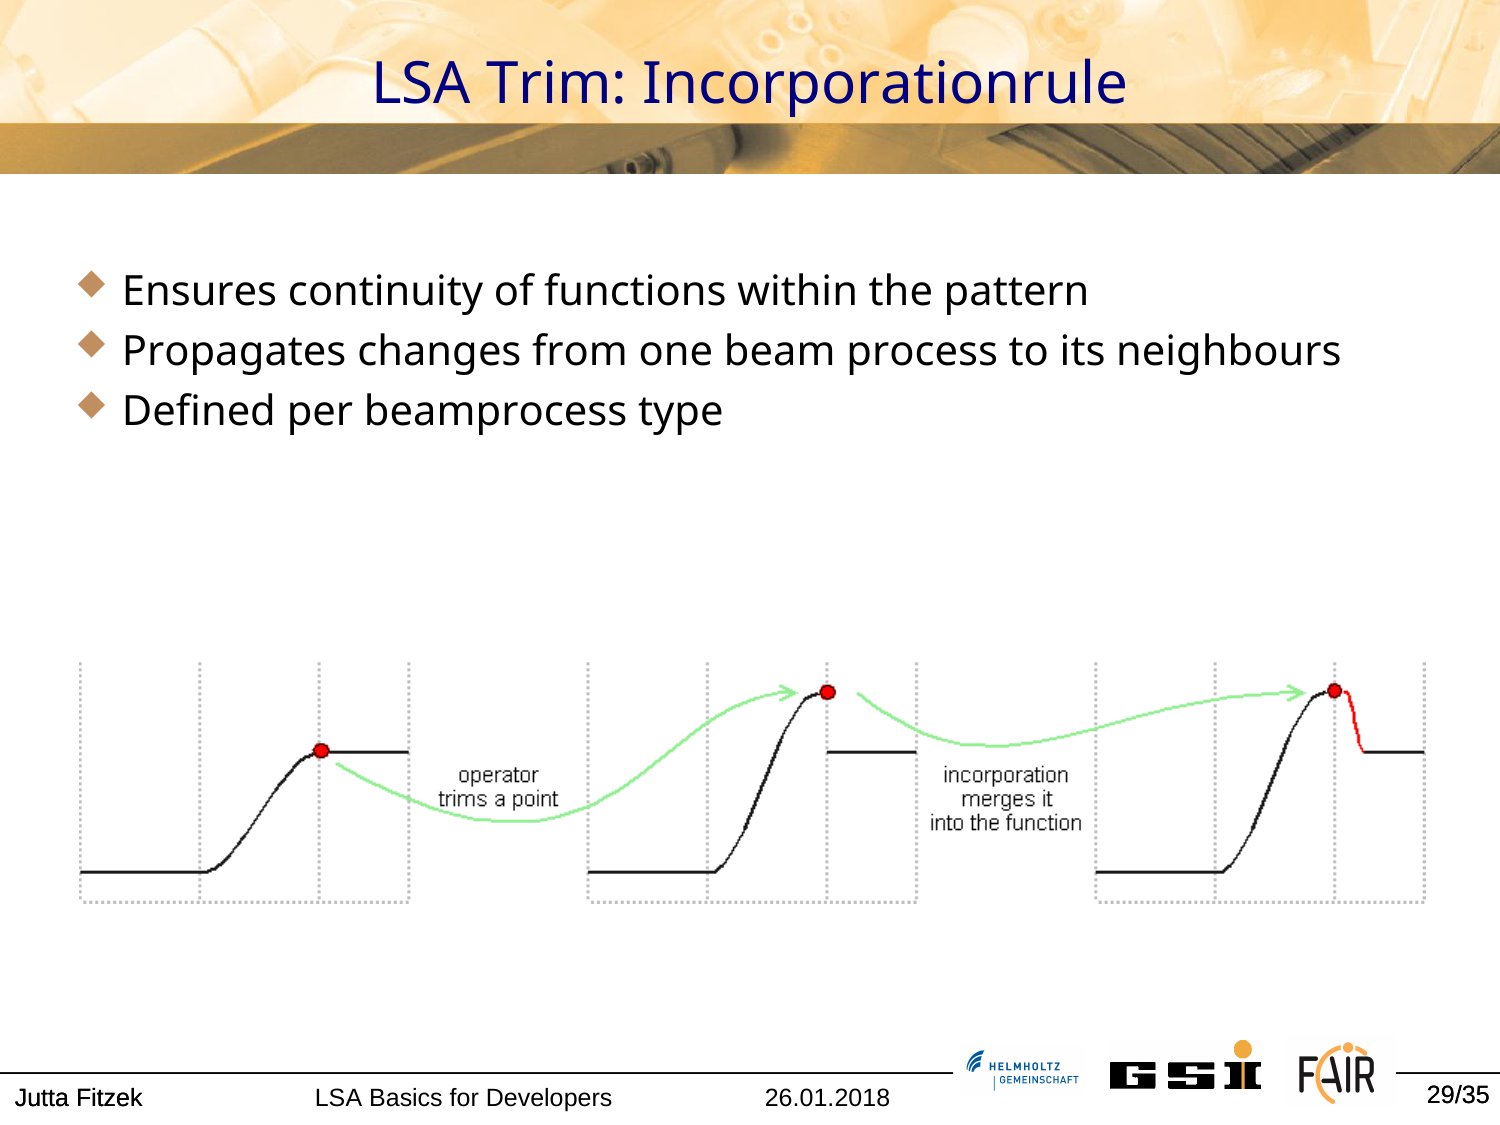

# LSA Trim: Incorporationrule
Ensures continuity of functions within the pattern
Propagates changes from one beam process to its neighbours
Defined per beamprocess type
29